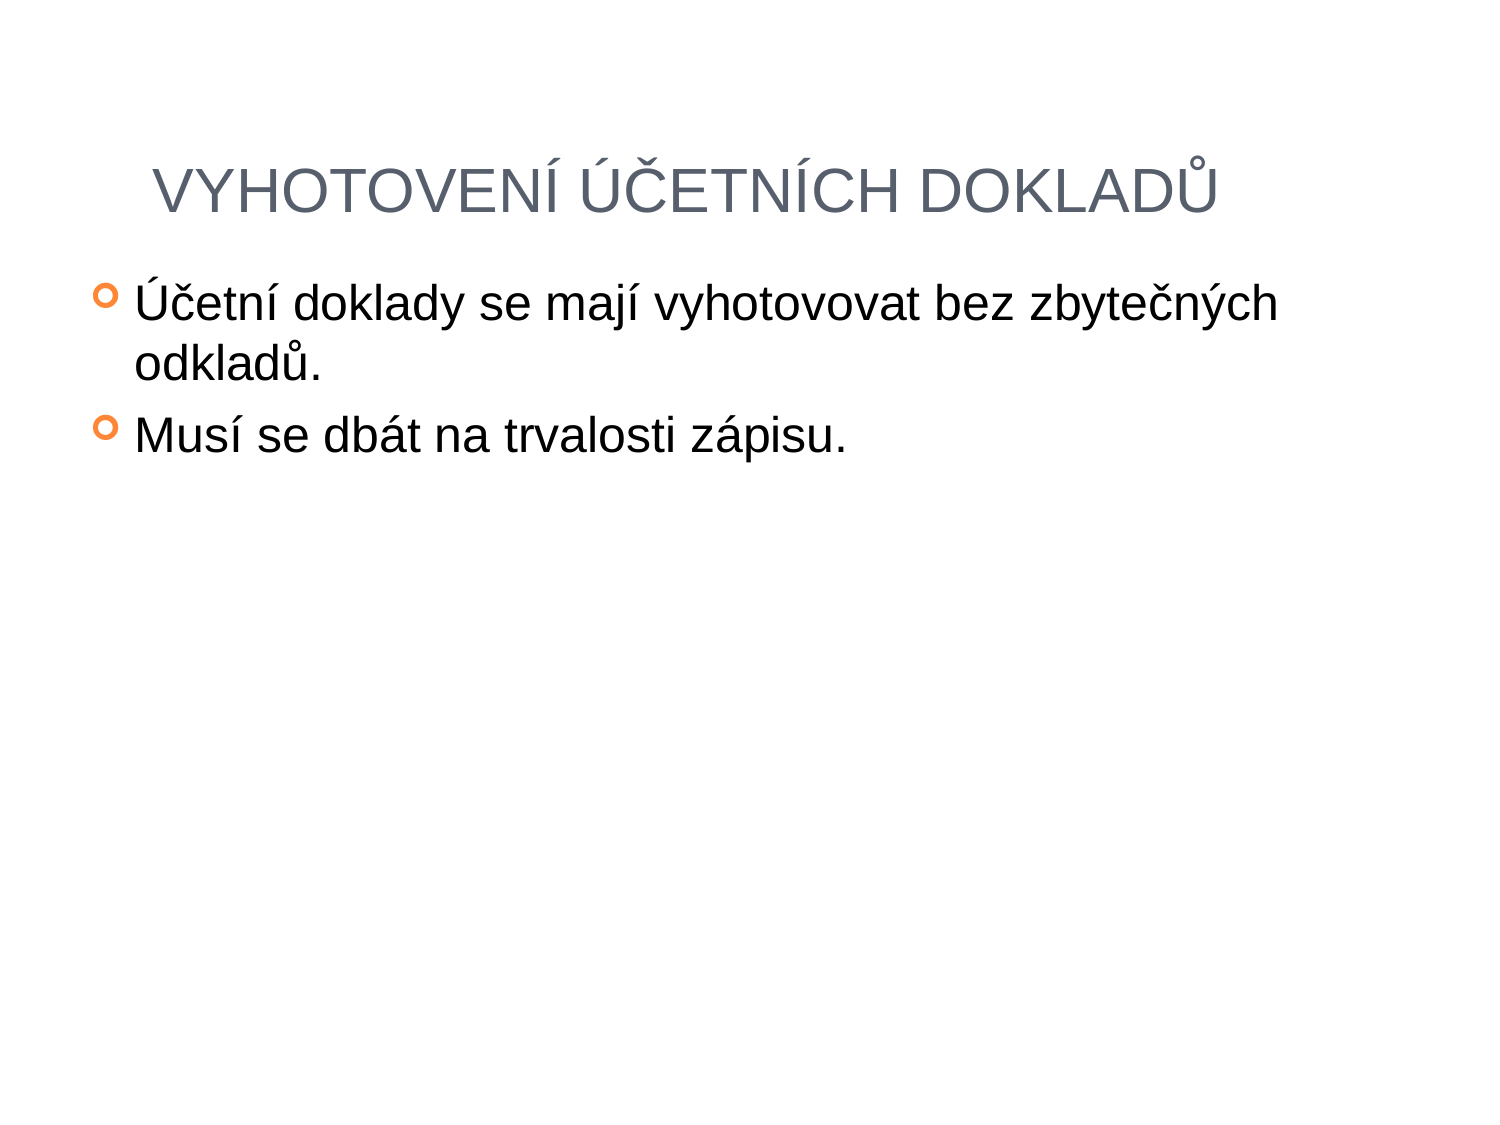

# VYHOTOVENÍ ÚČETNÍCH DOKLADŮ
Účetní doklady se mají vyhotovovat bez zbytečných odkladů.
Musí se dbát na trvalosti zápisu.